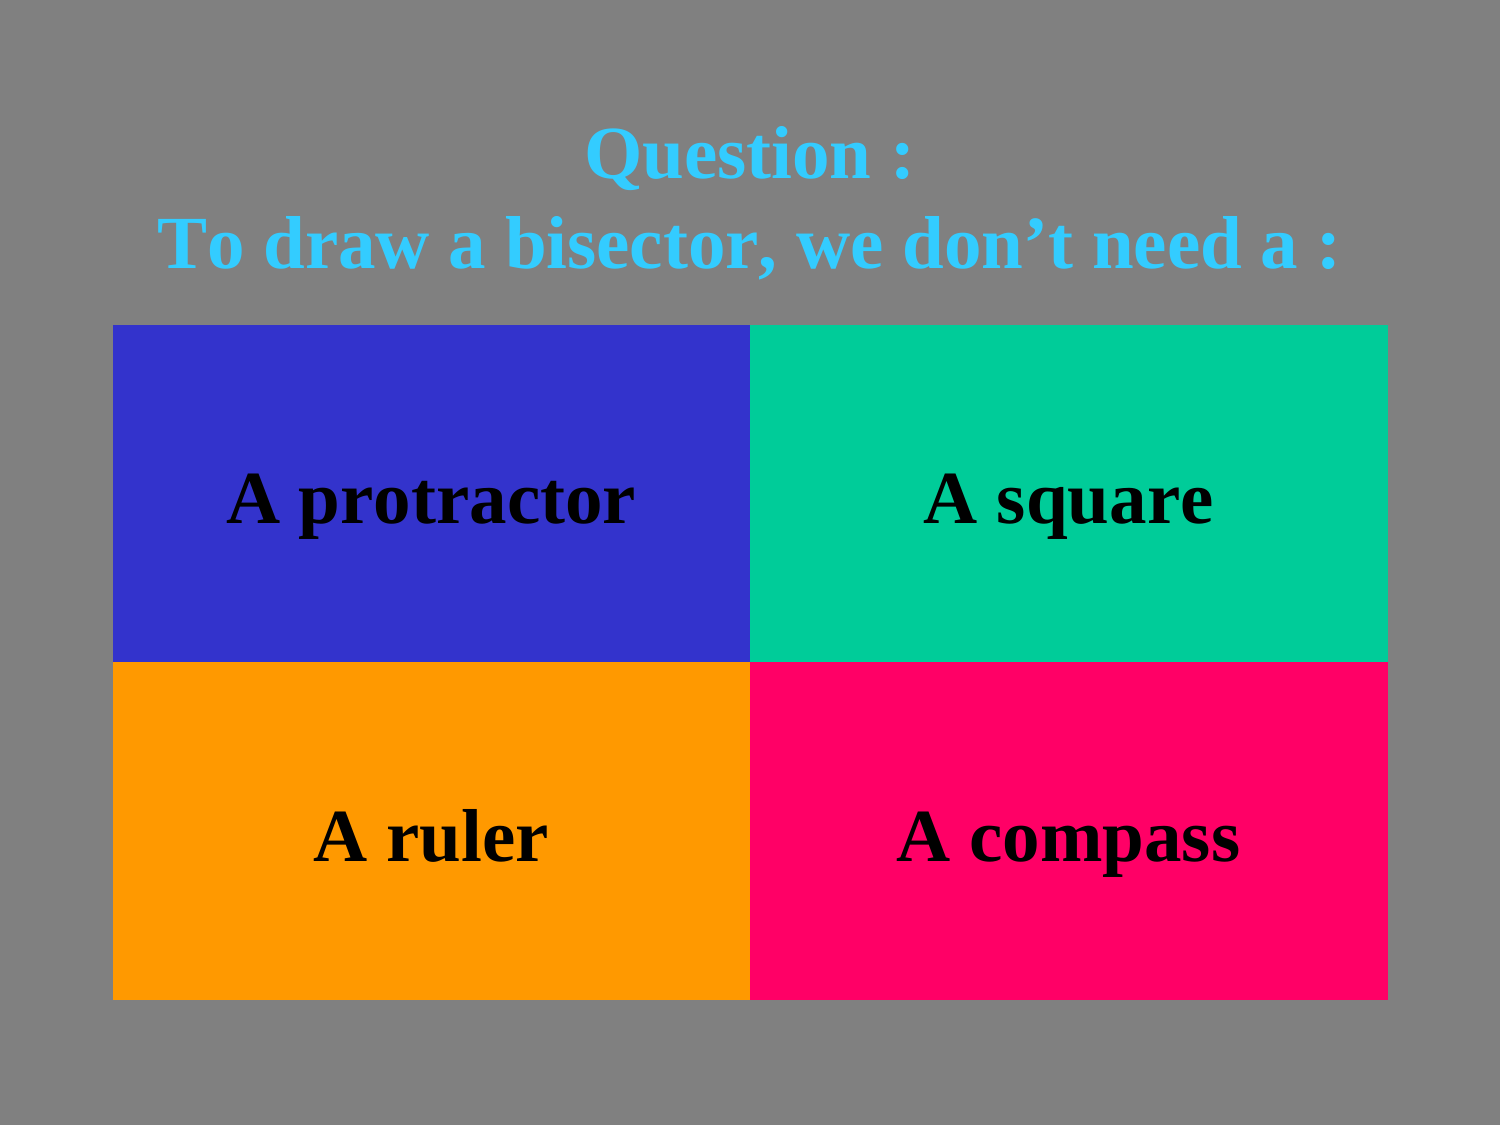

# Question : To draw a bisector, we don’t need a :
| A protractor | A square |
| --- | --- |
| A ruler | A compass |